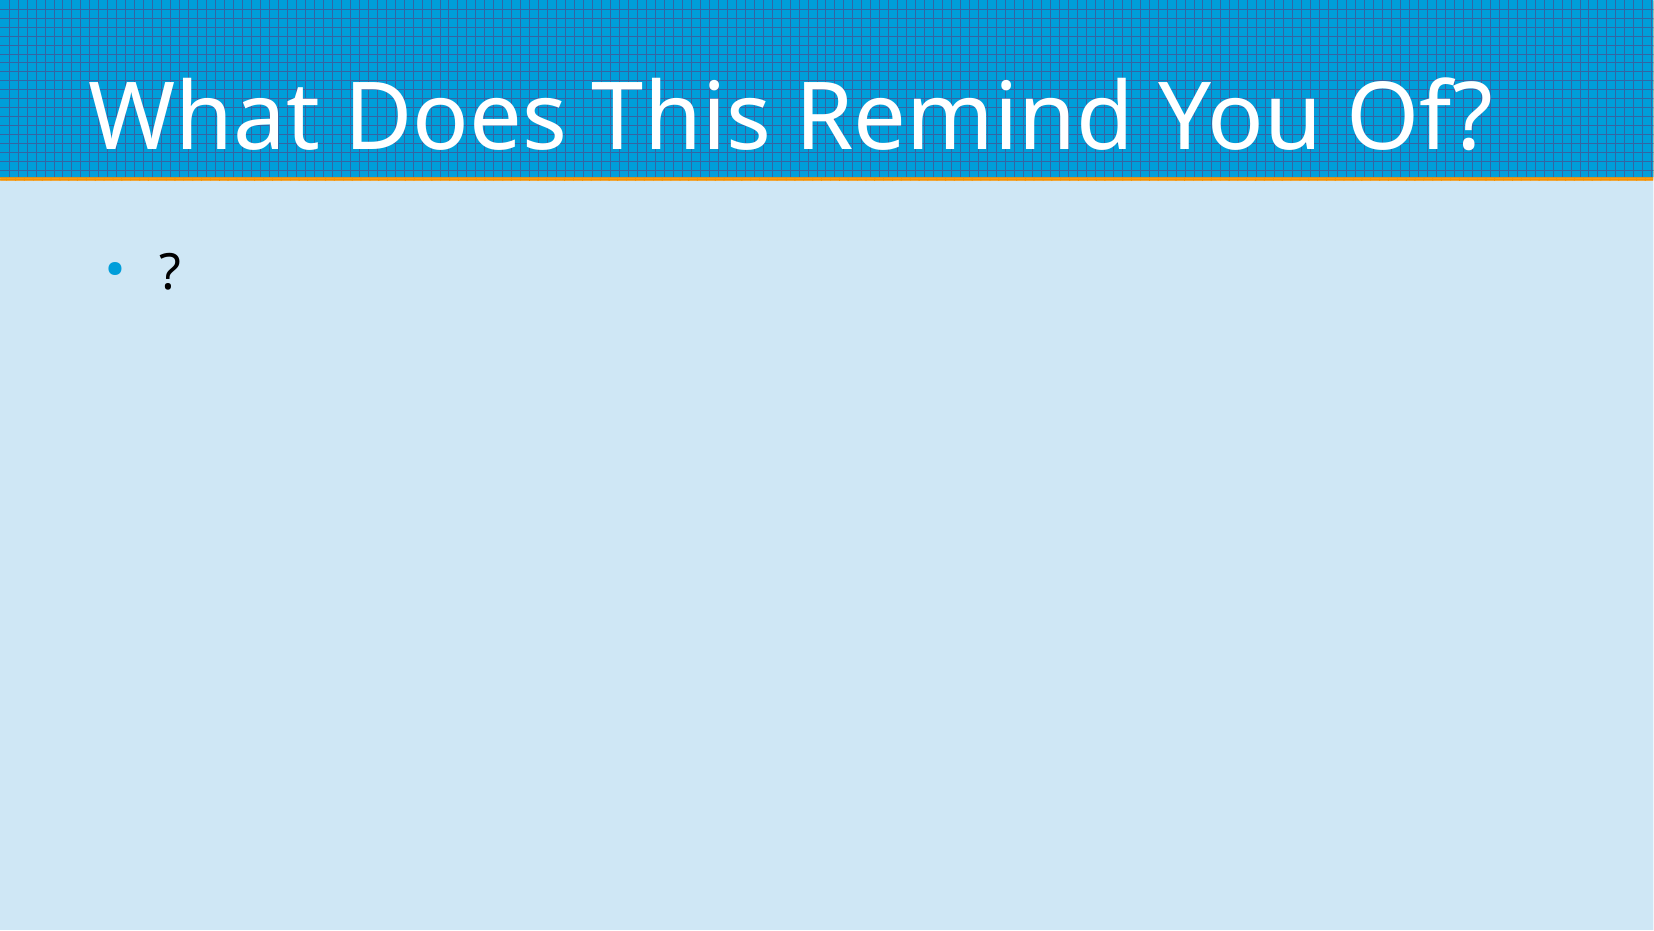

# What Does This Remind You Of?
?